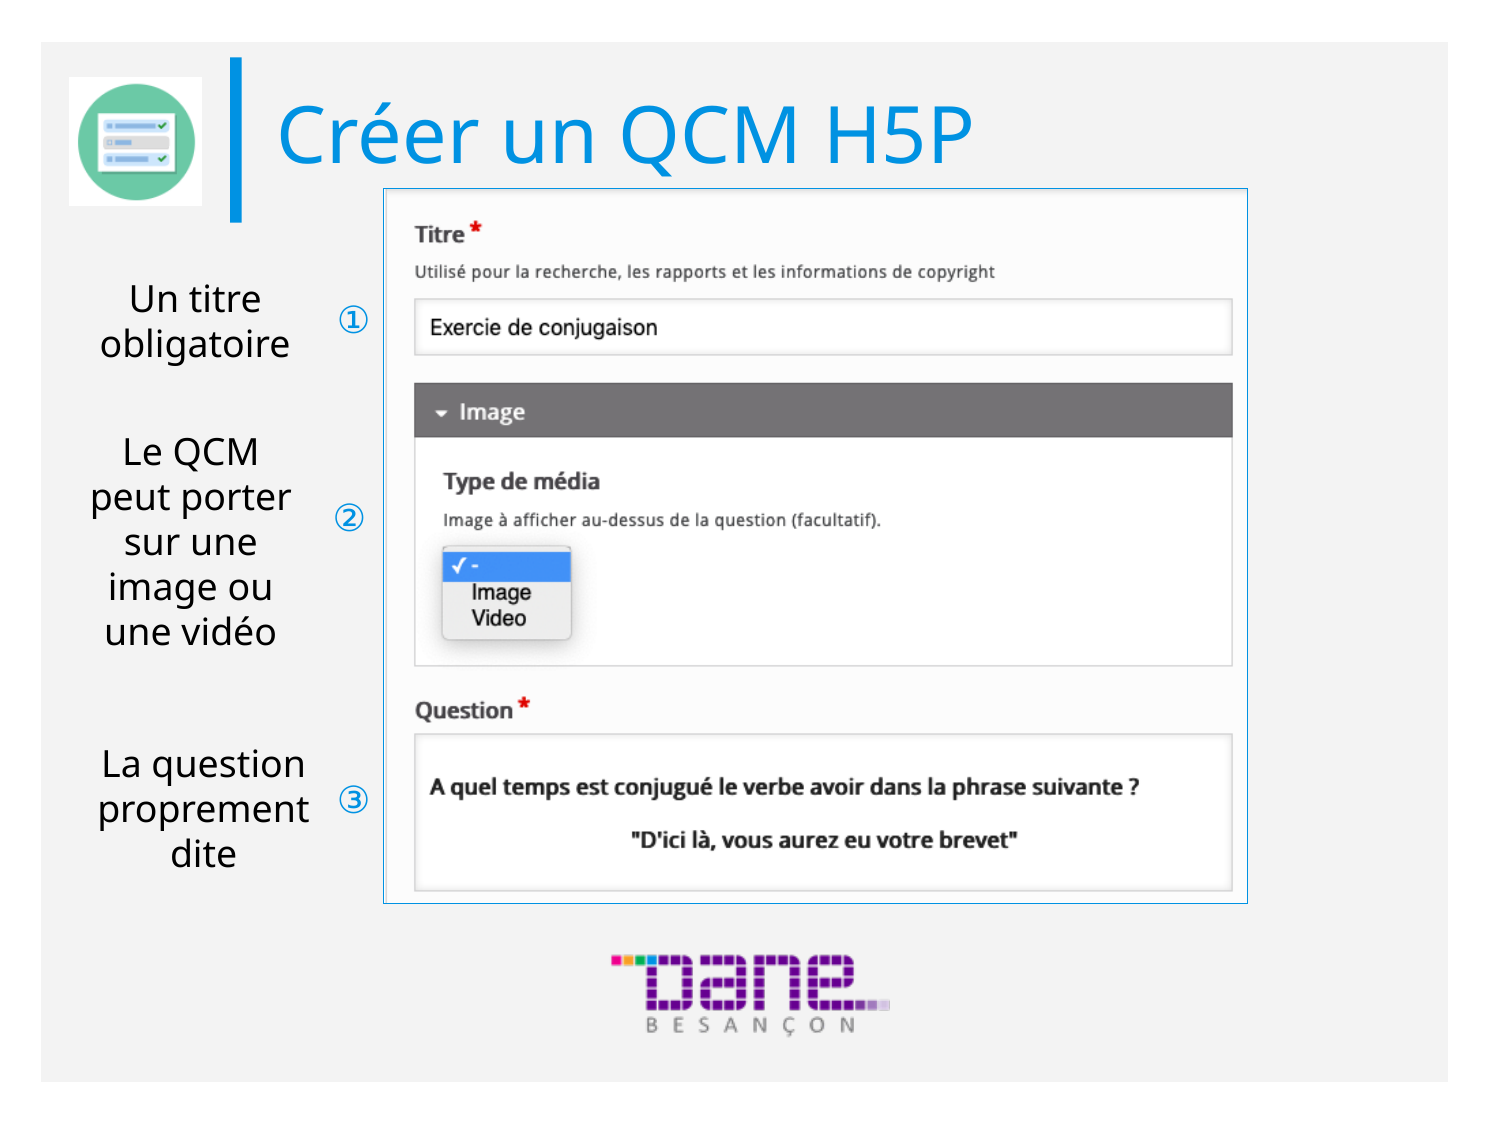

Créer un QCM H5P
Un titre obligatoire
①
Le QCM peut porter sur une image ou une vidéo
②
La question proprement dite
③